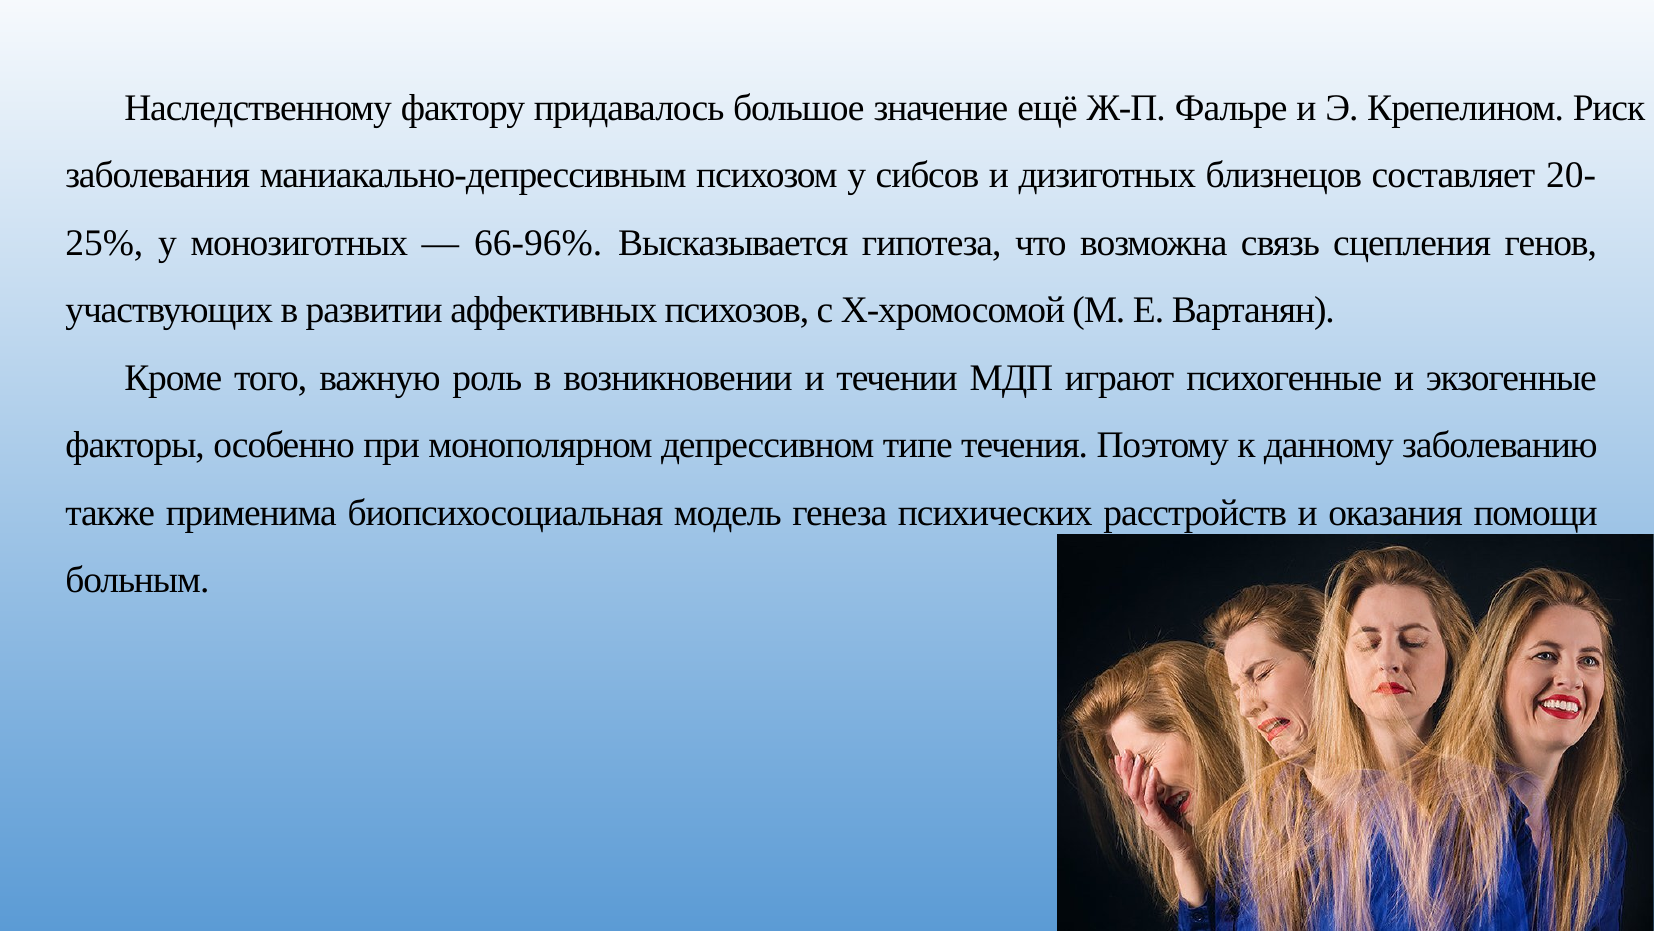

Наследственному фактору придавалось большое значение ещё Ж-П. Фальре и Э. Крепелином. Риск заболевания маниакально-депрессивным психозом у сибсов и дизиготных близнецов составляет 20-25%, у монозиготных — 66-96%. Высказывается гипотеза, что возможна связь сцепления генов, участвующих в развитии аффективных психозов, с Х-хромосомой (М. Е. Вартанян).
Кроме того, важную роль в возникновении и течении МДП играют психогенные и экзогенные факторы, особенно при монополярном депрессивном типе течения. Поэтому к данному заболеванию также применима биопсихосоциальная модель генеза психических расстройств и оказания помощи больным.